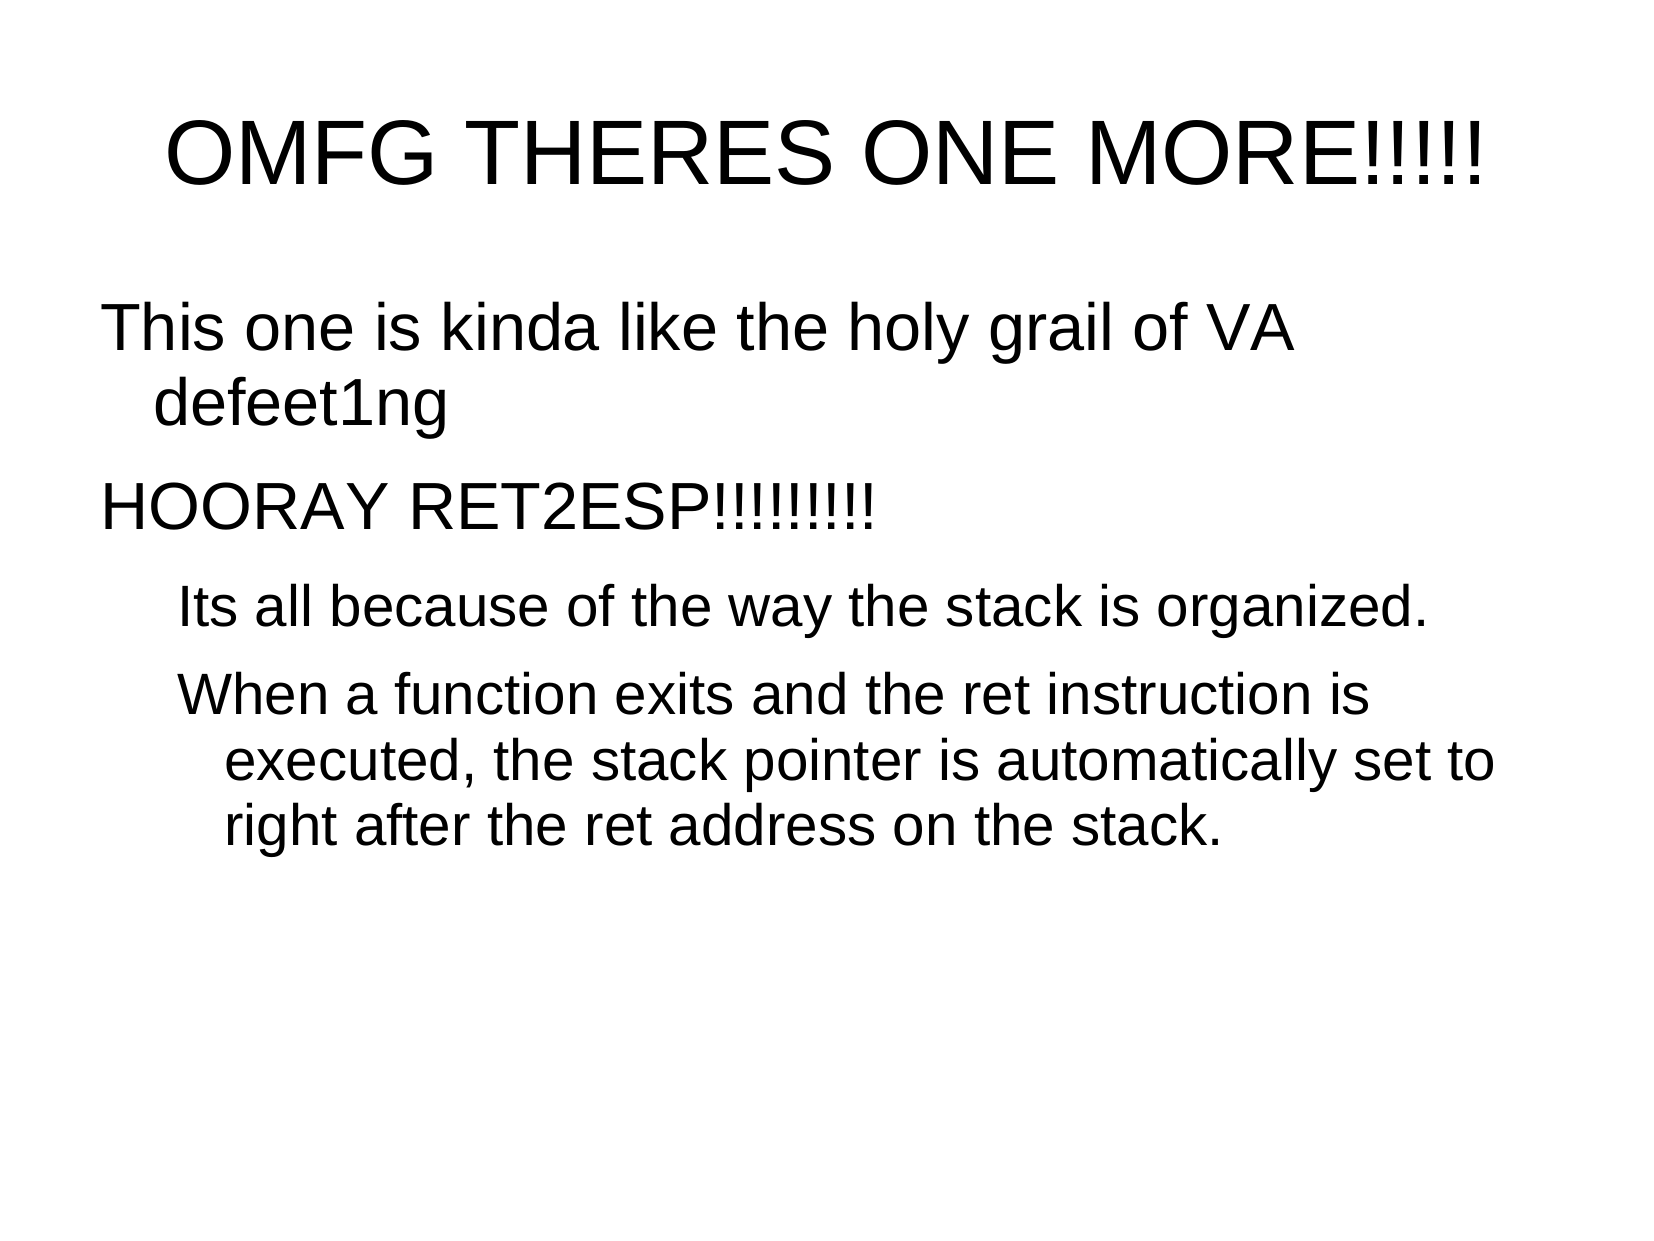

# OMFG THERES ONE MORE!!!!!
This one is kinda like the holy grail of VA defeet1ng
HOORAY RET2ESP!!!!!!!!!
Its all because of the way the stack is organized.
When a function exits and the ret instruction is executed, the stack pointer is automatically set to right after the ret address on the stack.